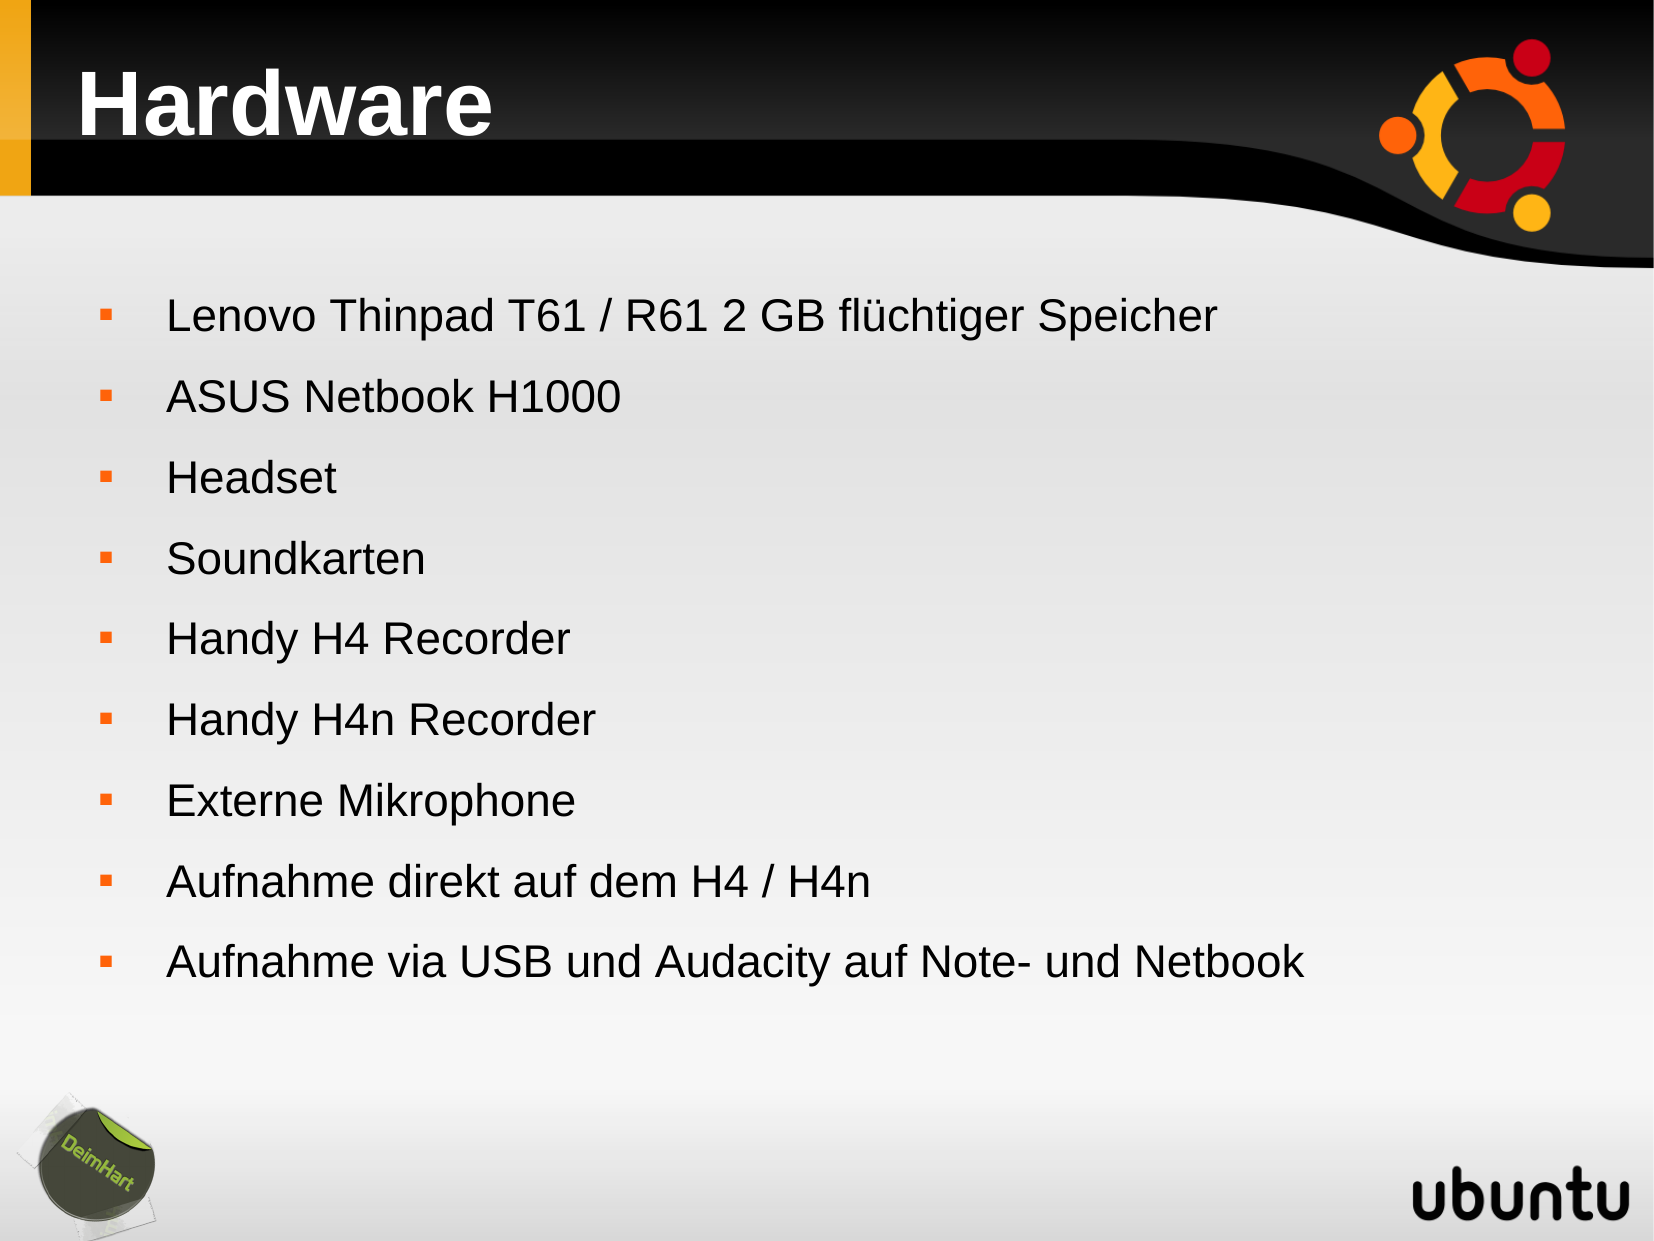

# Hardware
 Lenovo Thinpad T61 / R61 2 GB flüchtiger Speicher
 ASUS Netbook H1000
 Headset
 Soundkarten
 Handy H4 Recorder
 Handy H4n Recorder
 Externe Mikrophone
 Aufnahme direkt auf dem H4 / H4n
 Aufnahme via USB und Audacity auf Note- und Netbook